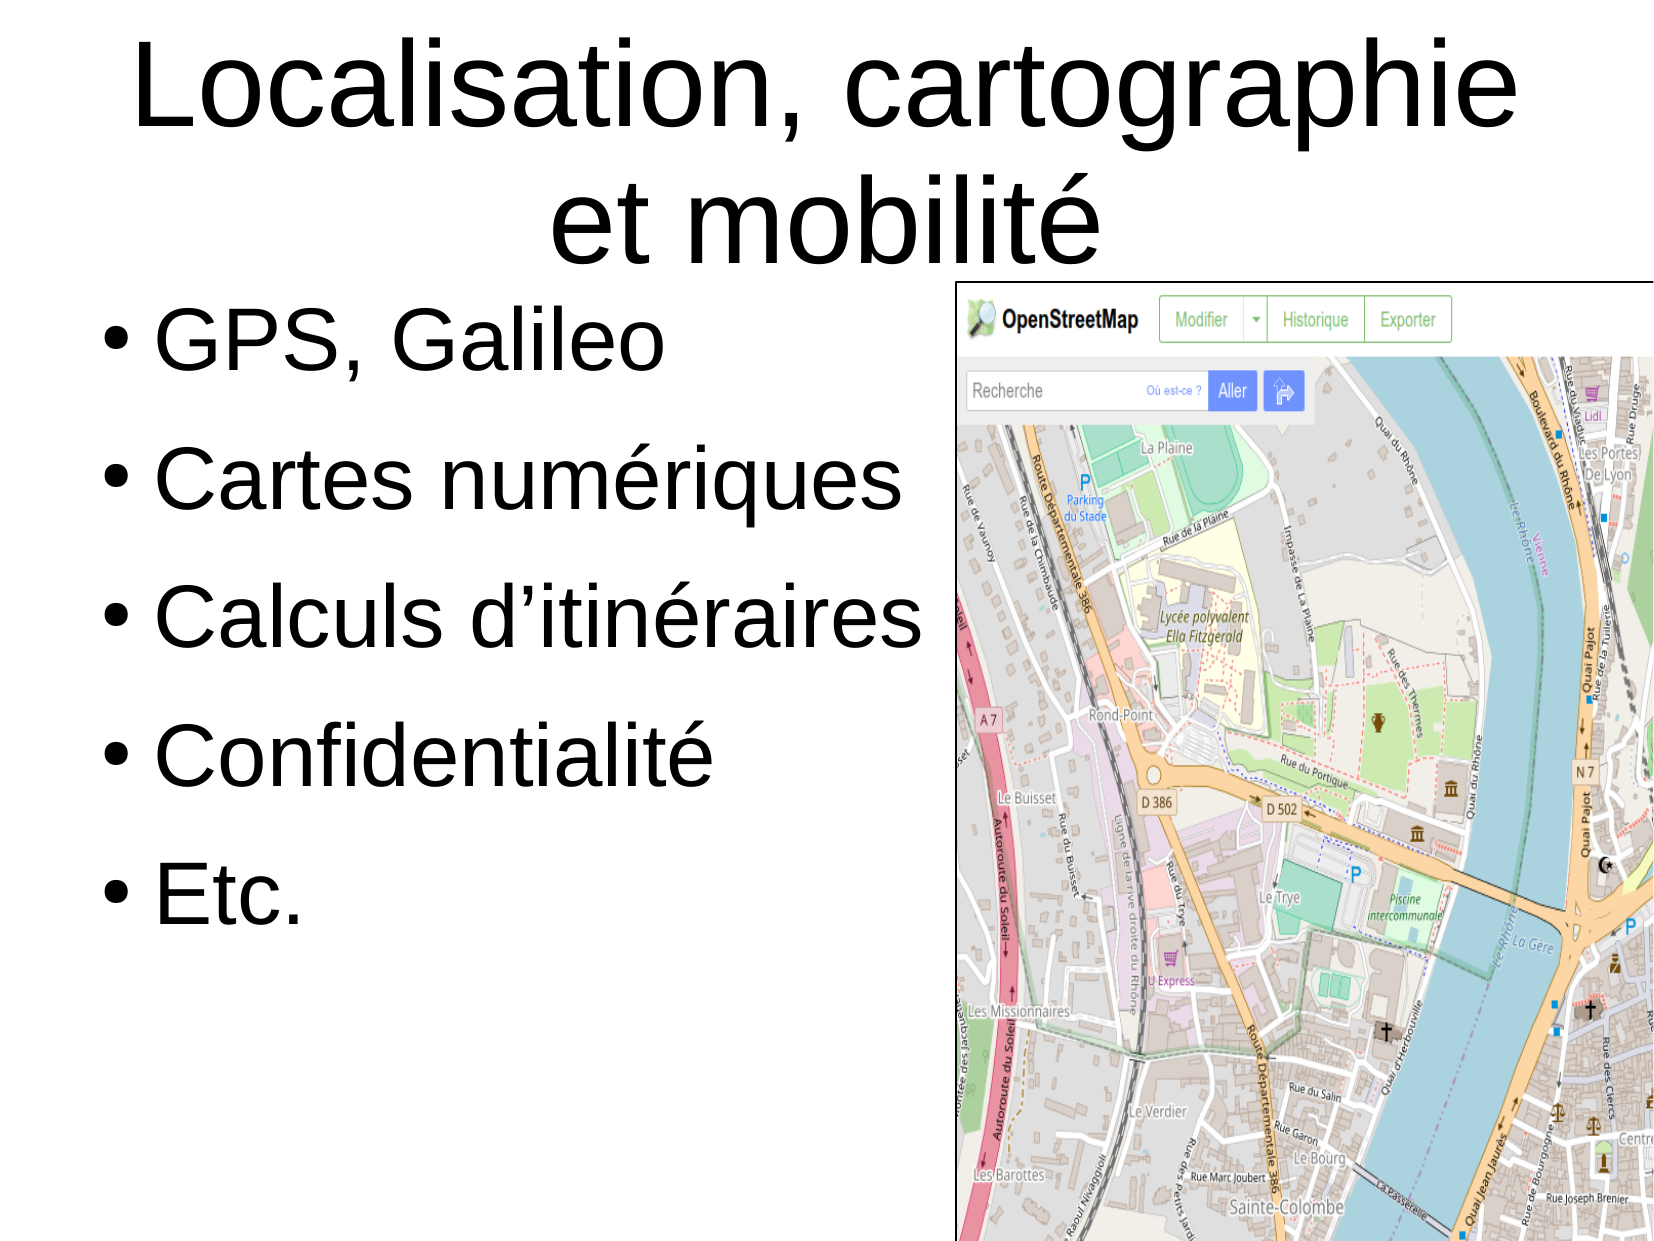

# Localisation, cartographie et mobilité
GPS, Galileo
Cartes numériques
Calculs d’itinéraires
Confidentialité
Etc.